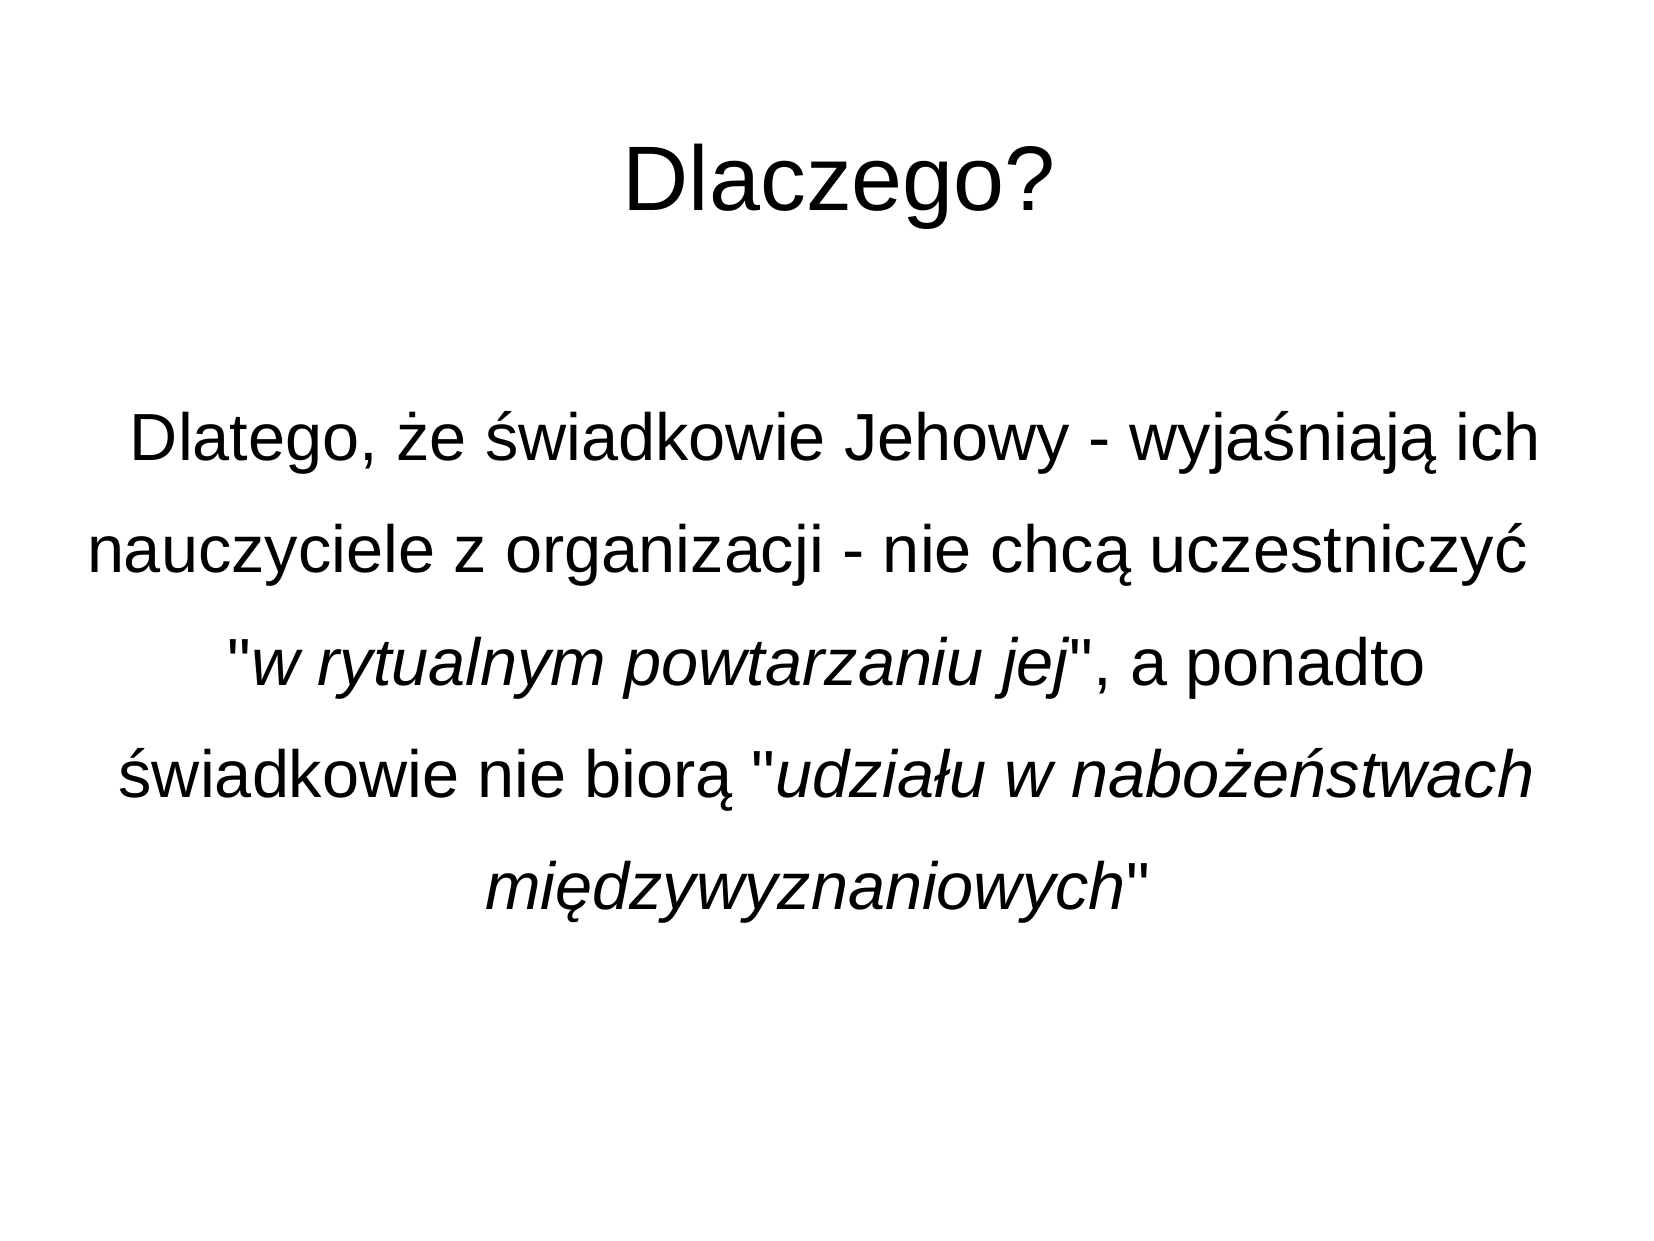

# Dlaczego?
 Dlatego, że świadkowie Jehowy - wyjaśniają ich nauczyciele z organizacji - nie chcą uczestniczyć
"w rytualnym powtarzaniu jej", a ponadto świadkowie nie biorą "udziału w nabożeństwach międzywyznaniowych"